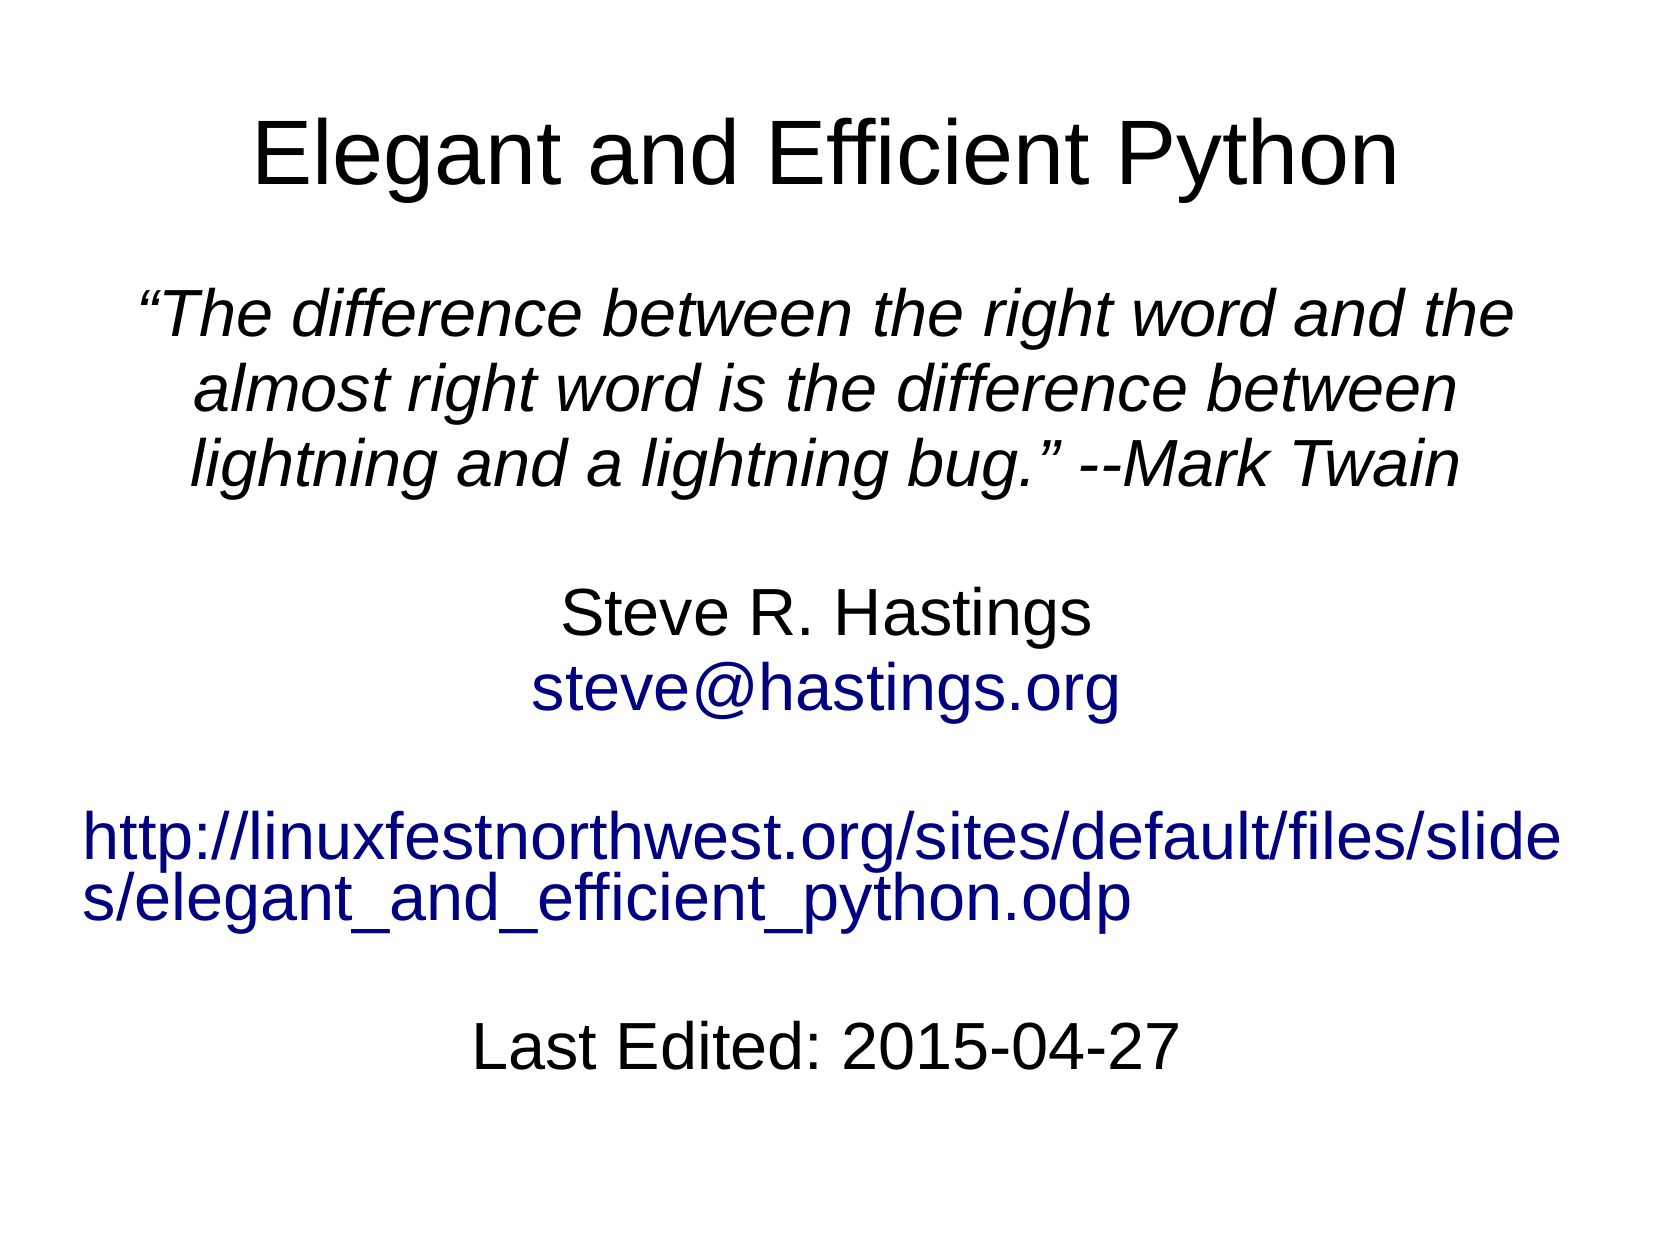

# Elegant and Efficient Python
“The difference between the right word and the almost right word is the difference between lightning and a lightning bug.” --Mark Twain
Steve R. Hastings
steve@hastings.org
http://linuxfestnorthwest.org/sites/default/files/slides/elegant_and_efficient_python.odp
Last Edited: 2015-04-27